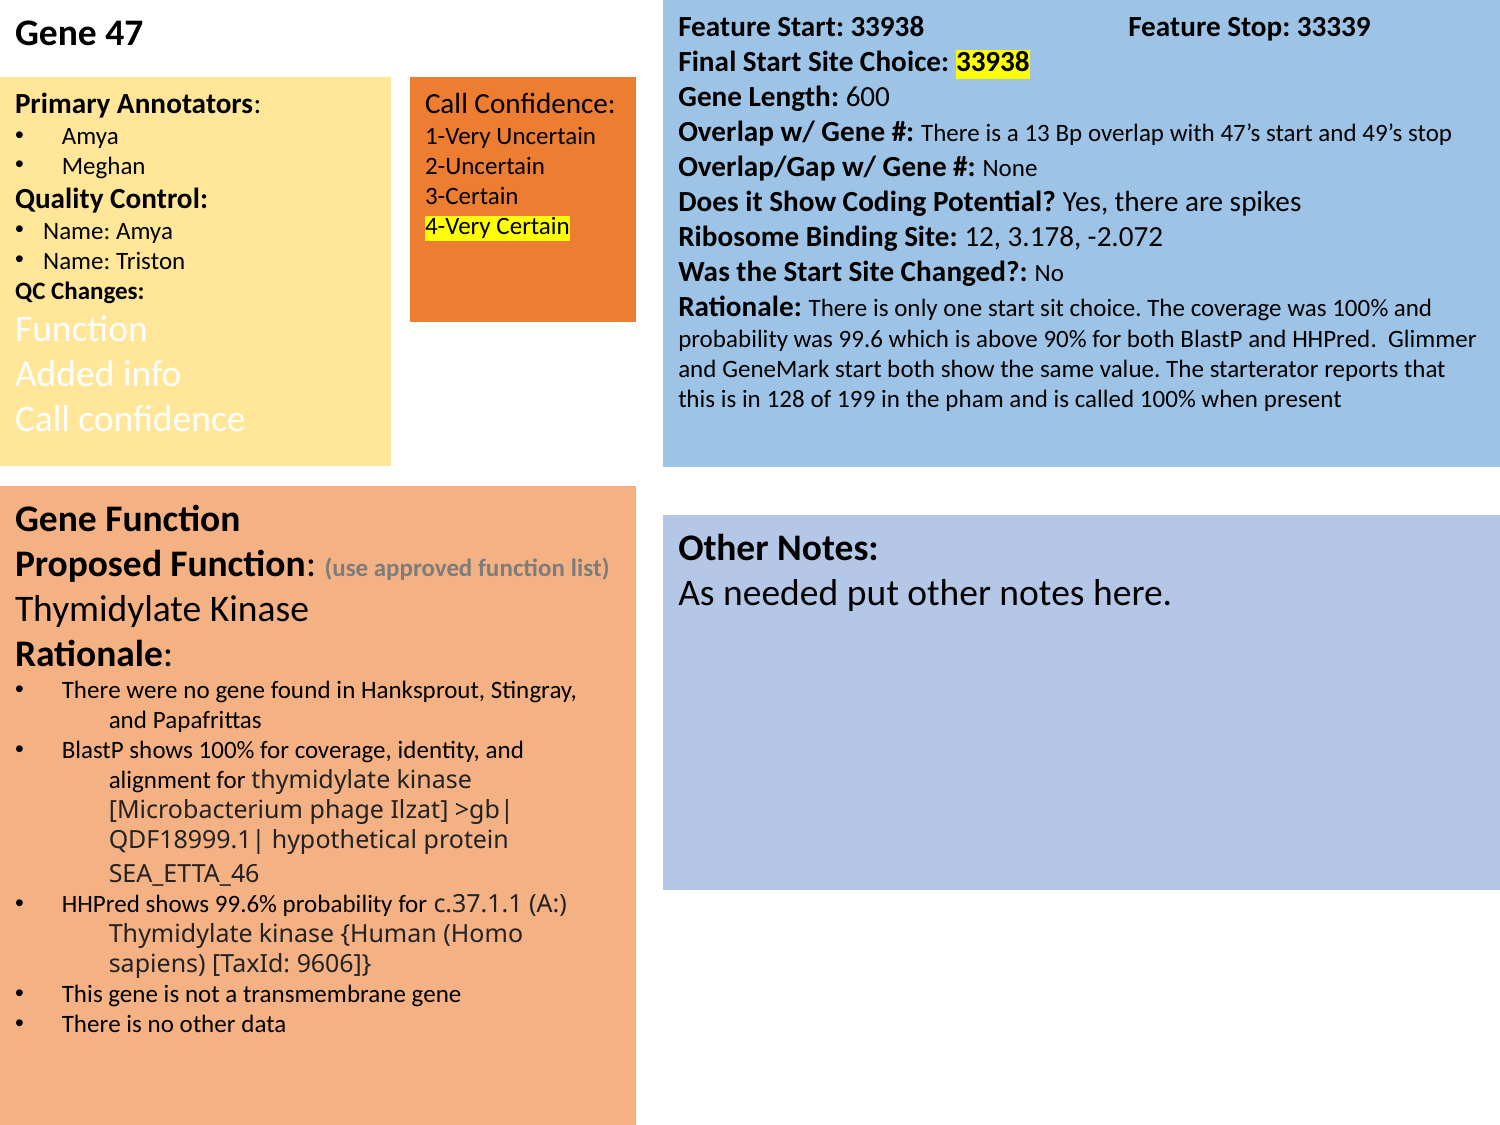

Gene 47
Feature Start: 33938			Feature Stop: 33339
Final Start Site Choice: 33938
Gene Length: 600
Overlap w/ Gene #: There is a 13 Bp overlap with 47’s start and 49’s stop
Overlap/Gap w/ Gene #: None
Does it Show Coding Potential? Yes, there are spikes
Ribosome Binding Site: 12, 3.178, -2.072
Was the Start Site Changed?: No
Rationale: There is only one start sit choice. The coverage was 100% and probability was 99.6 which is above 90% for both BlastP and HHPred. Glimmer and GeneMark start both show the same value. The starterator reports that this is in 128 of 199 in the pham and is called 100% when present
Primary Annotators:
Amya
Meghan
Quality Control:
Name: Amya
Name: Triston
QC Changes:
Function
Added info
Call confidence
Call Confidence:
1-Very Uncertain
2-Uncertain
3-Certain
4-Very Certain
Gene Function
Proposed Function: (use approved function list)
Thymidylate Kinase
Rationale:
There were no gene found in Hanksprout, Stingray, and Papafrittas
BlastP shows 100% for coverage, identity, and alignment for thymidylate kinase [Microbacterium phage Ilzat] >gb|QDF18999.1| hypothetical protein SEA_ETTA_46
HHPred shows 99.6% probability for c.37.1.1 (A:) Thymidylate kinase {Human (Homo sapiens) [TaxId: 9606]}
This gene is not a transmembrane gene
There is no other data
Other Notes:
As needed put other notes here.